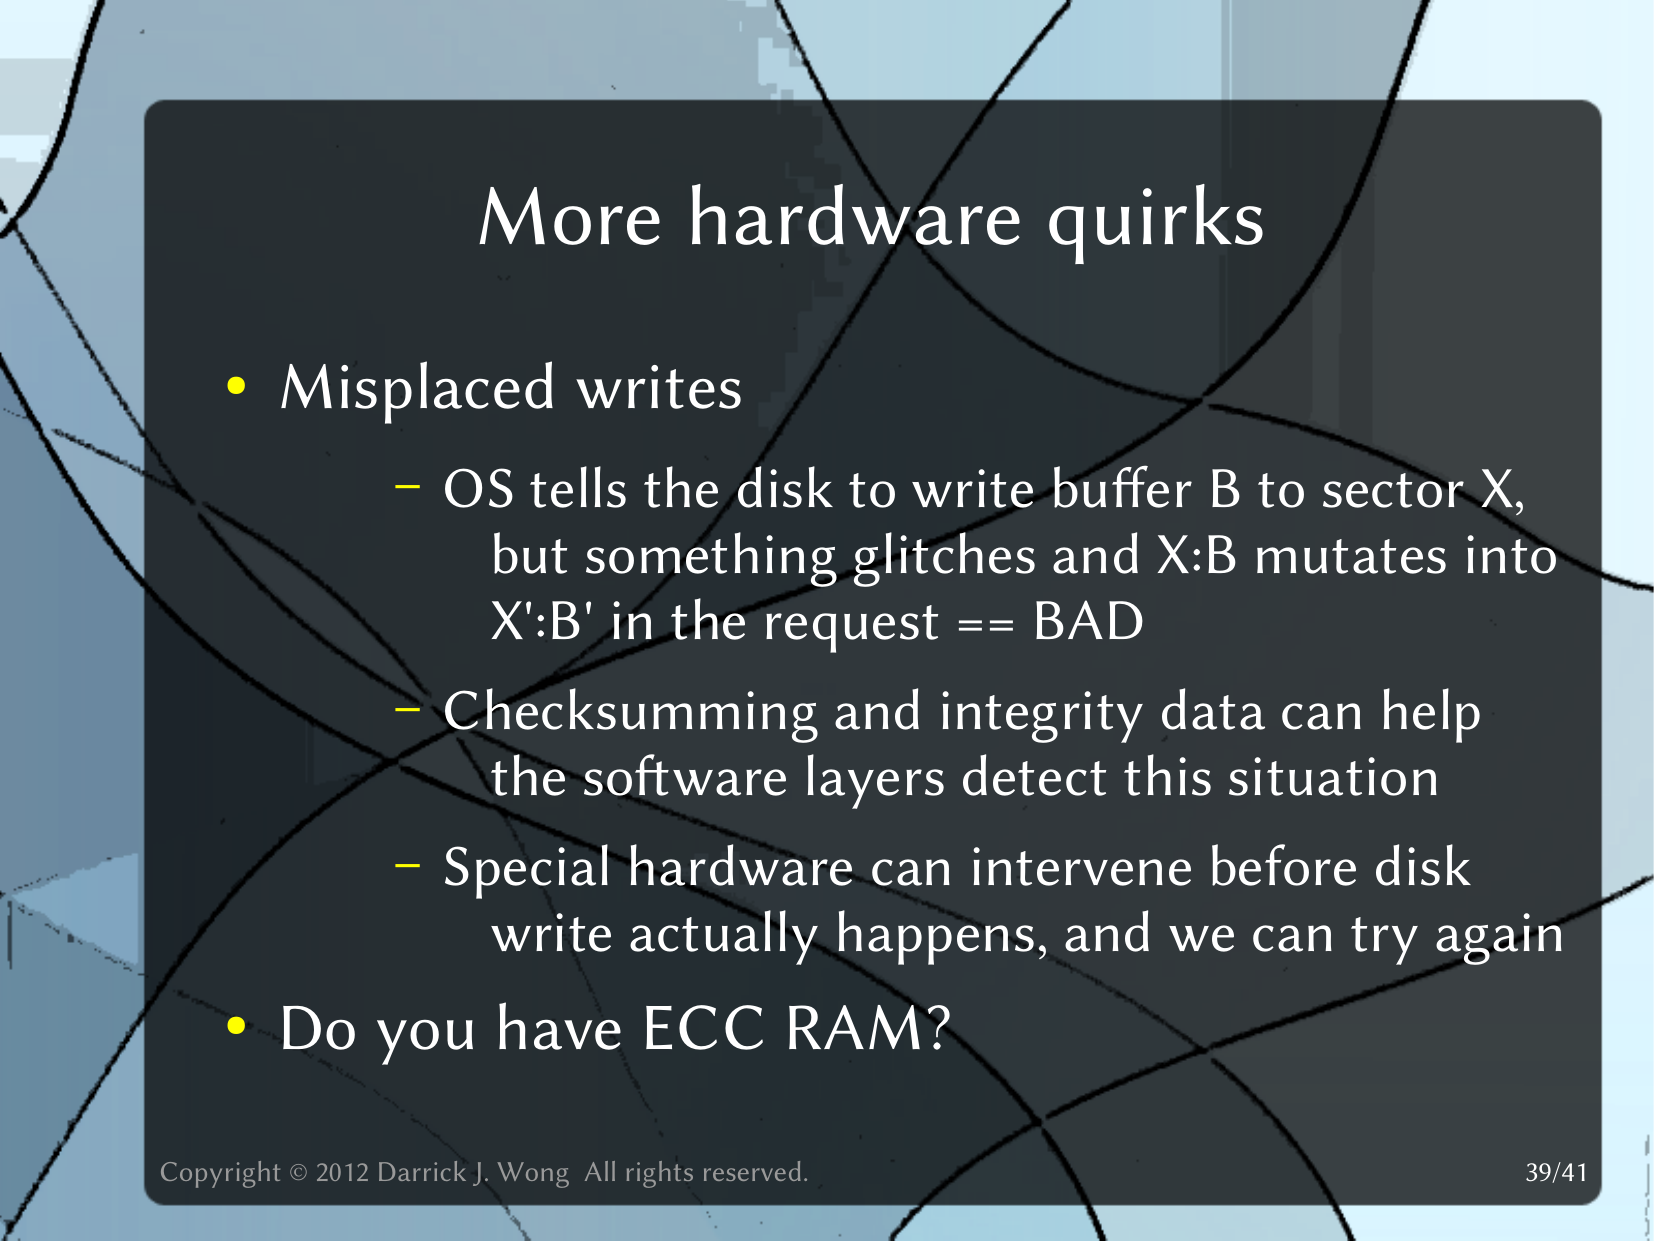

# More hardware quirks
Misplaced writes
OS tells the disk to write buffer B to sector X, but something glitches and X:B mutates into X':B' in the request == BAD
Checksumming and integrity data can help the software layers detect this situation
Special hardware can intervene before disk write actually happens, and we can try again
Do you have ECC RAM?
39